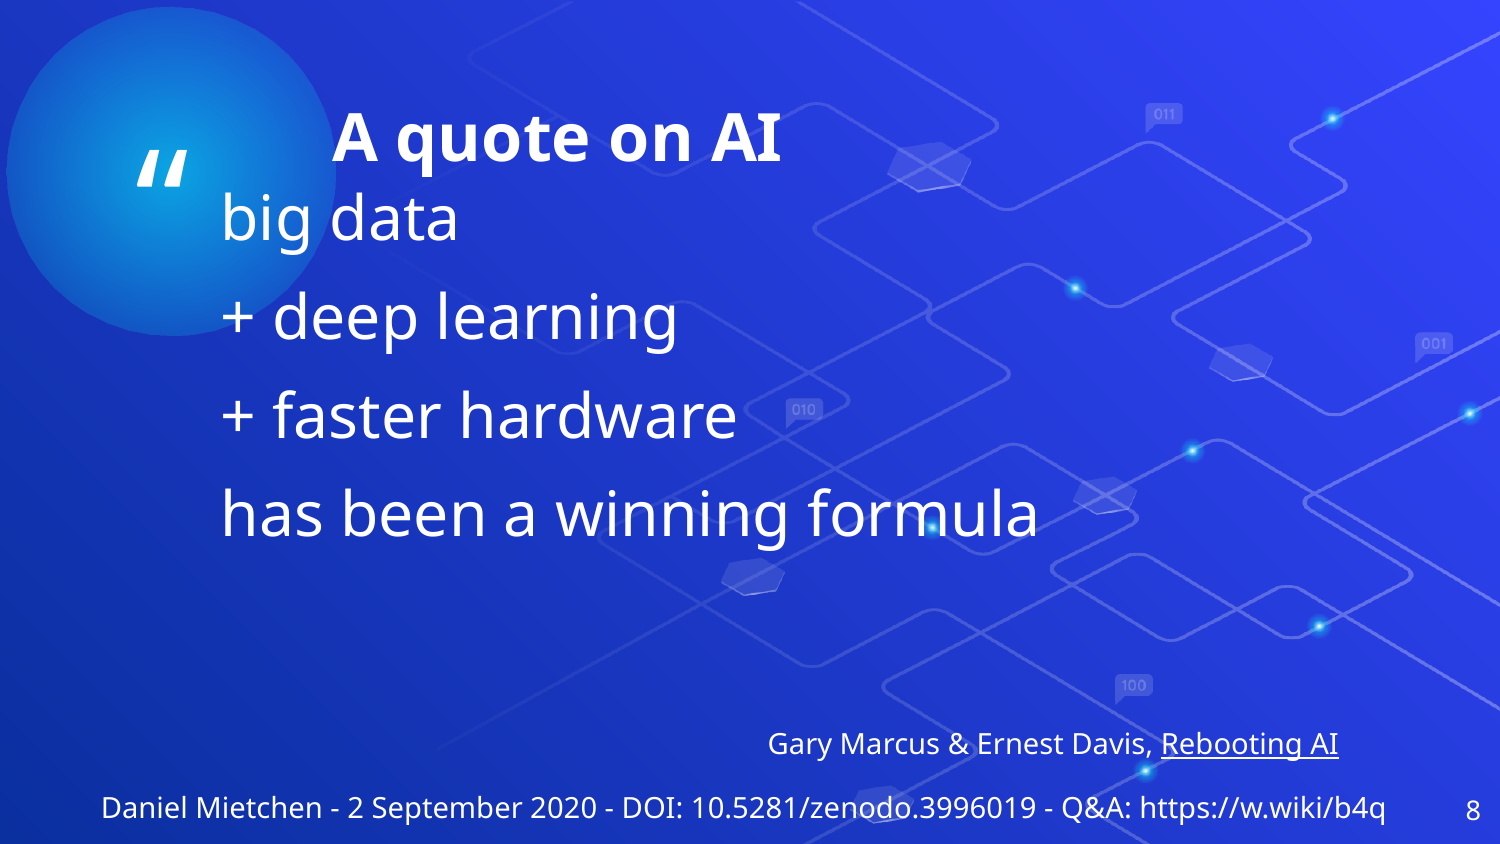

A quote on AI
# big data
+ deep learning
+ faster hardware
has been a winning formula
Gary Marcus & Ernest Davis, Rebooting AI
Daniel Mietchen - 2 September 2020 - DOI: 10.5281/zenodo.3996019 - Q&A: https://w.wiki/b4q